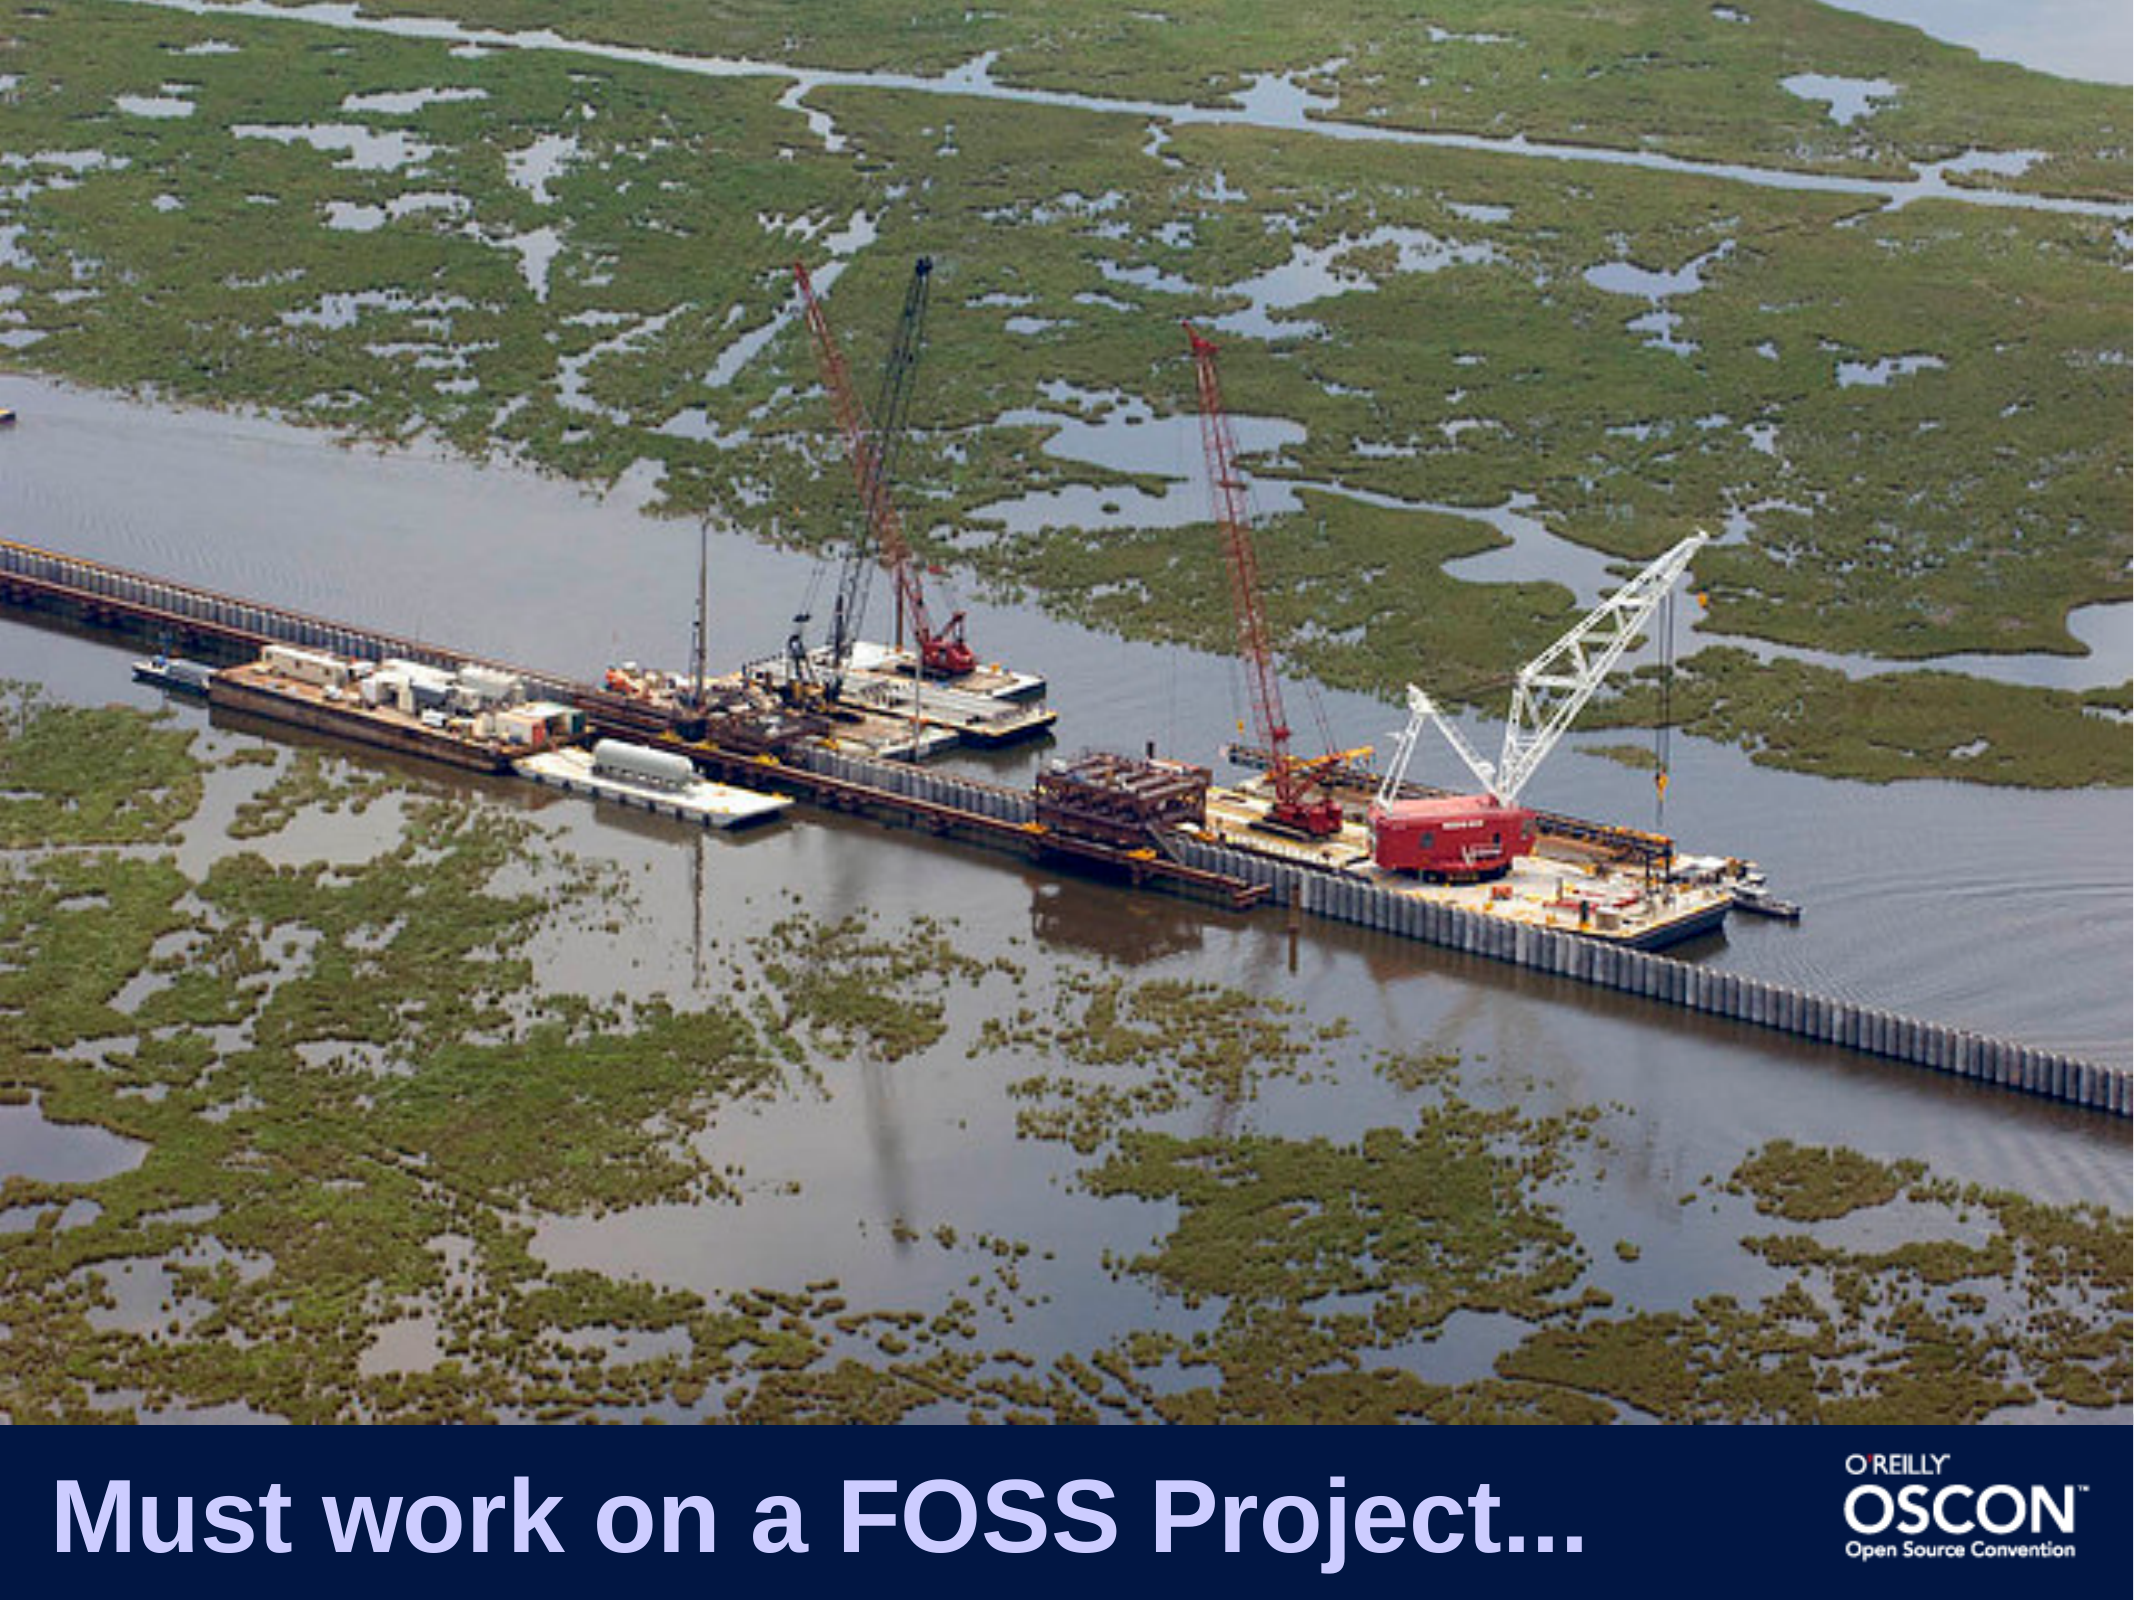

# Must work on a FOSS Project...